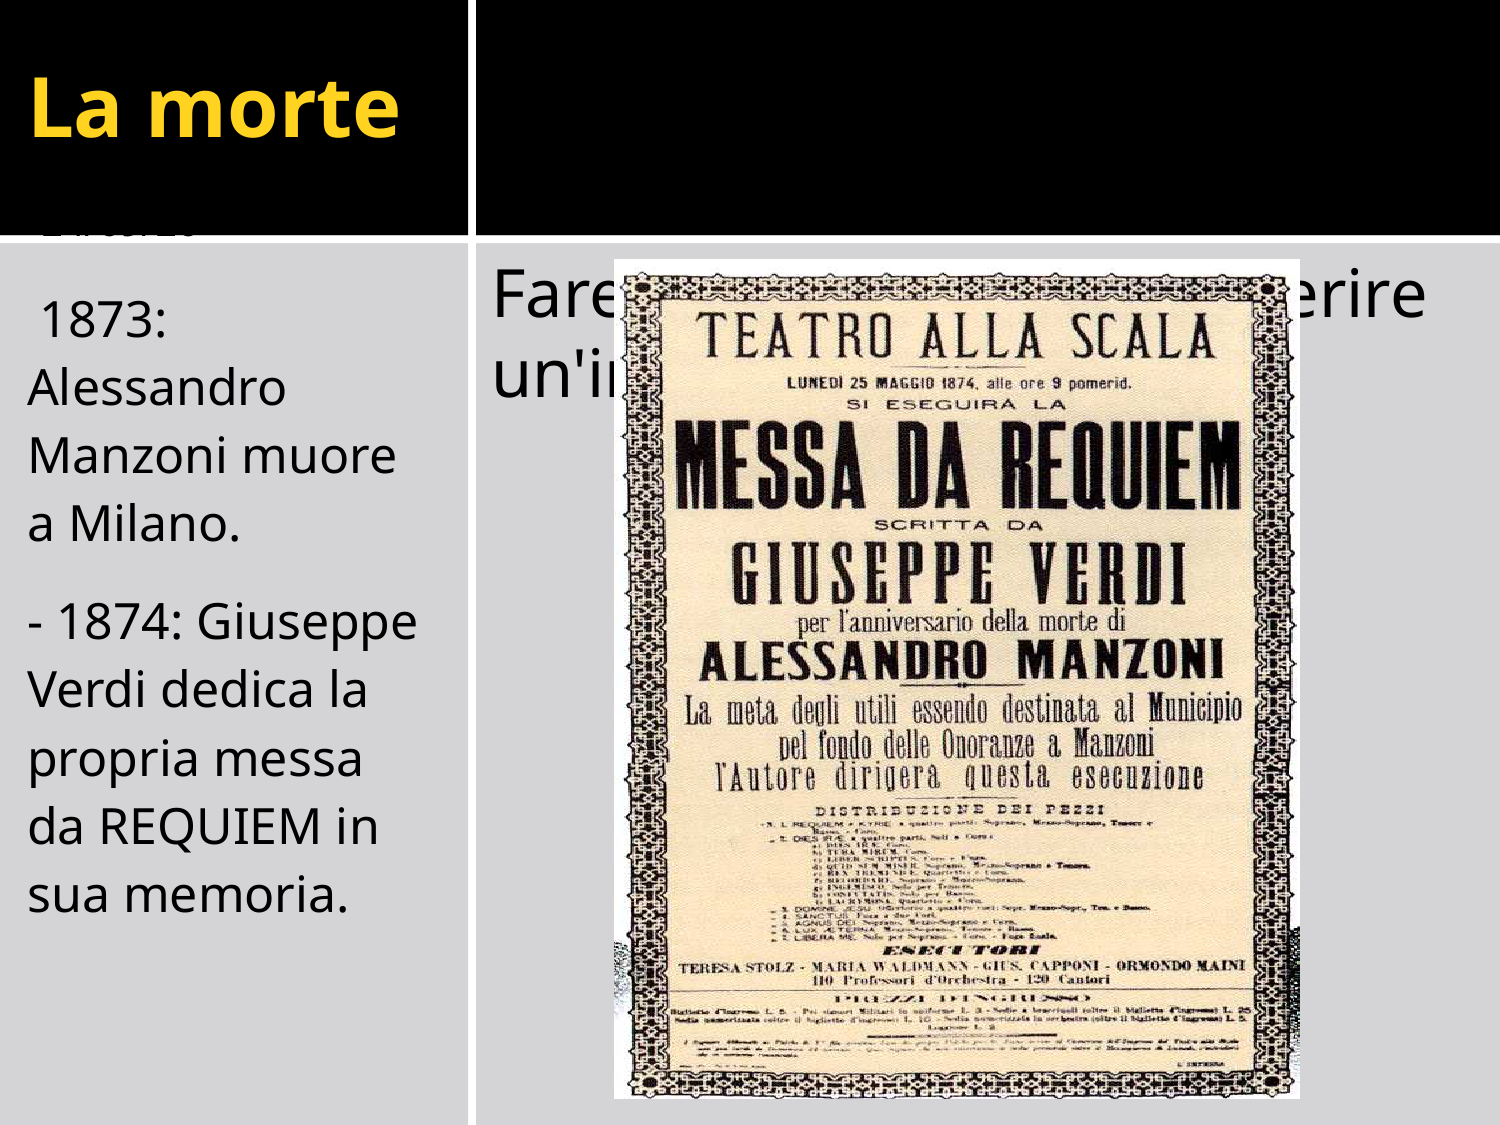

# La morte
 1873: Alessandro Manzoni muore a Milano.
- 1874: Giuseppe Verdi dedica la propria messa da REQUIEM in sua memoria.